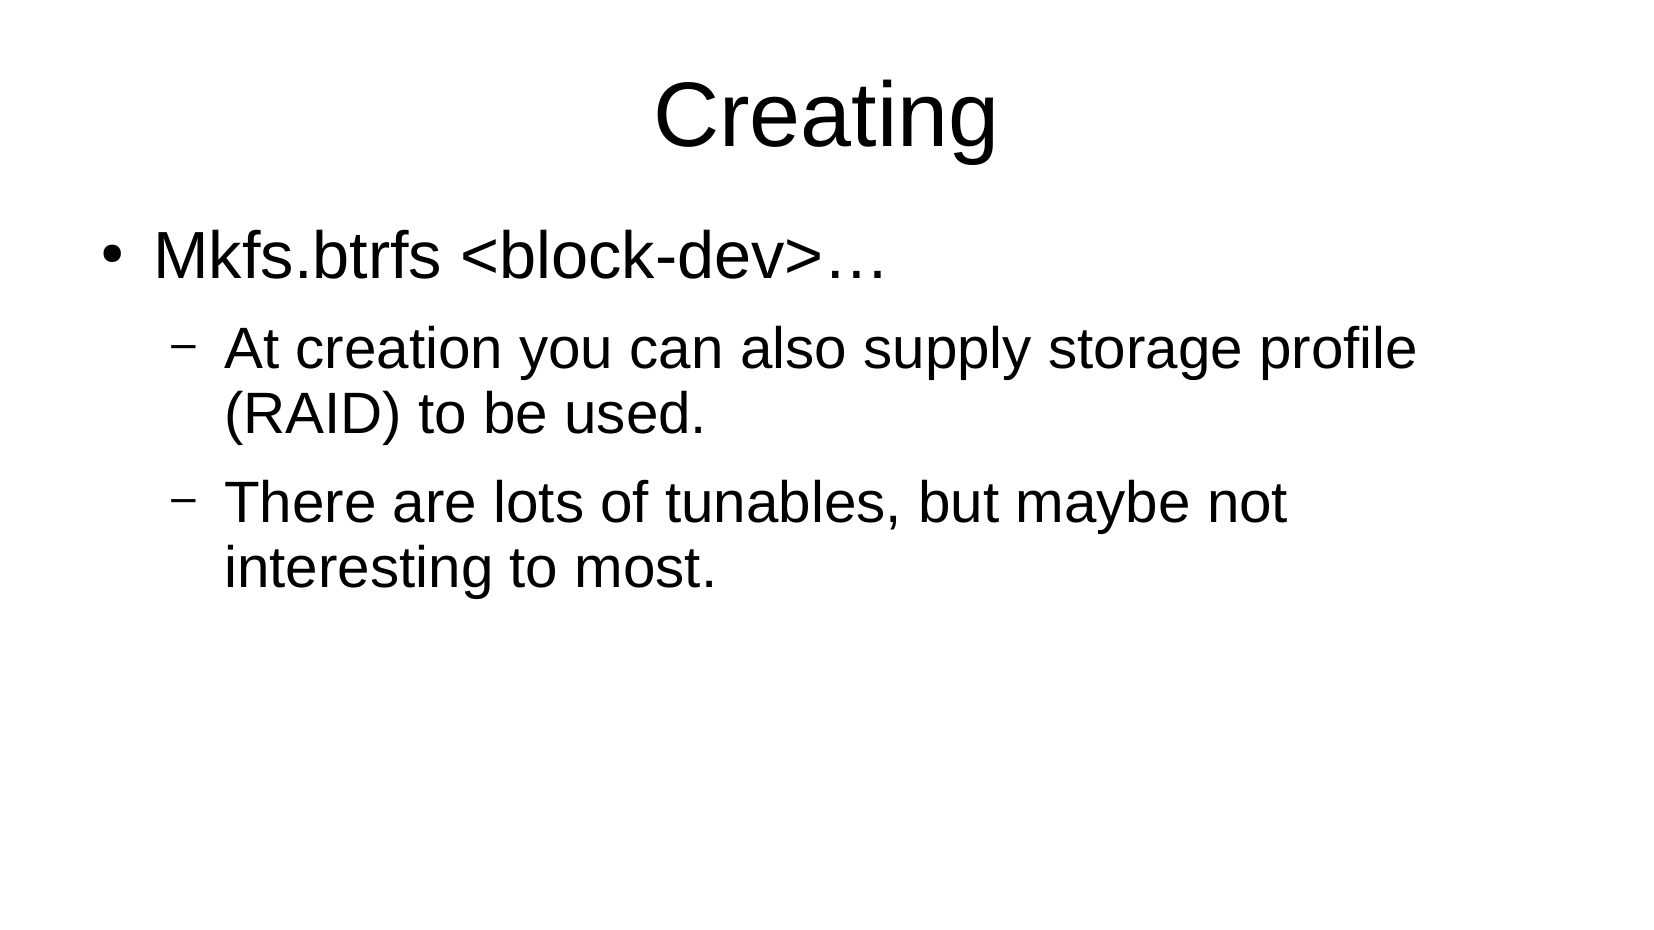

# Creating
Mkfs.btrfs <block-dev>…
At creation you can also supply storage profile (RAID) to be used.
There are lots of tunables, but maybe not interesting to most.